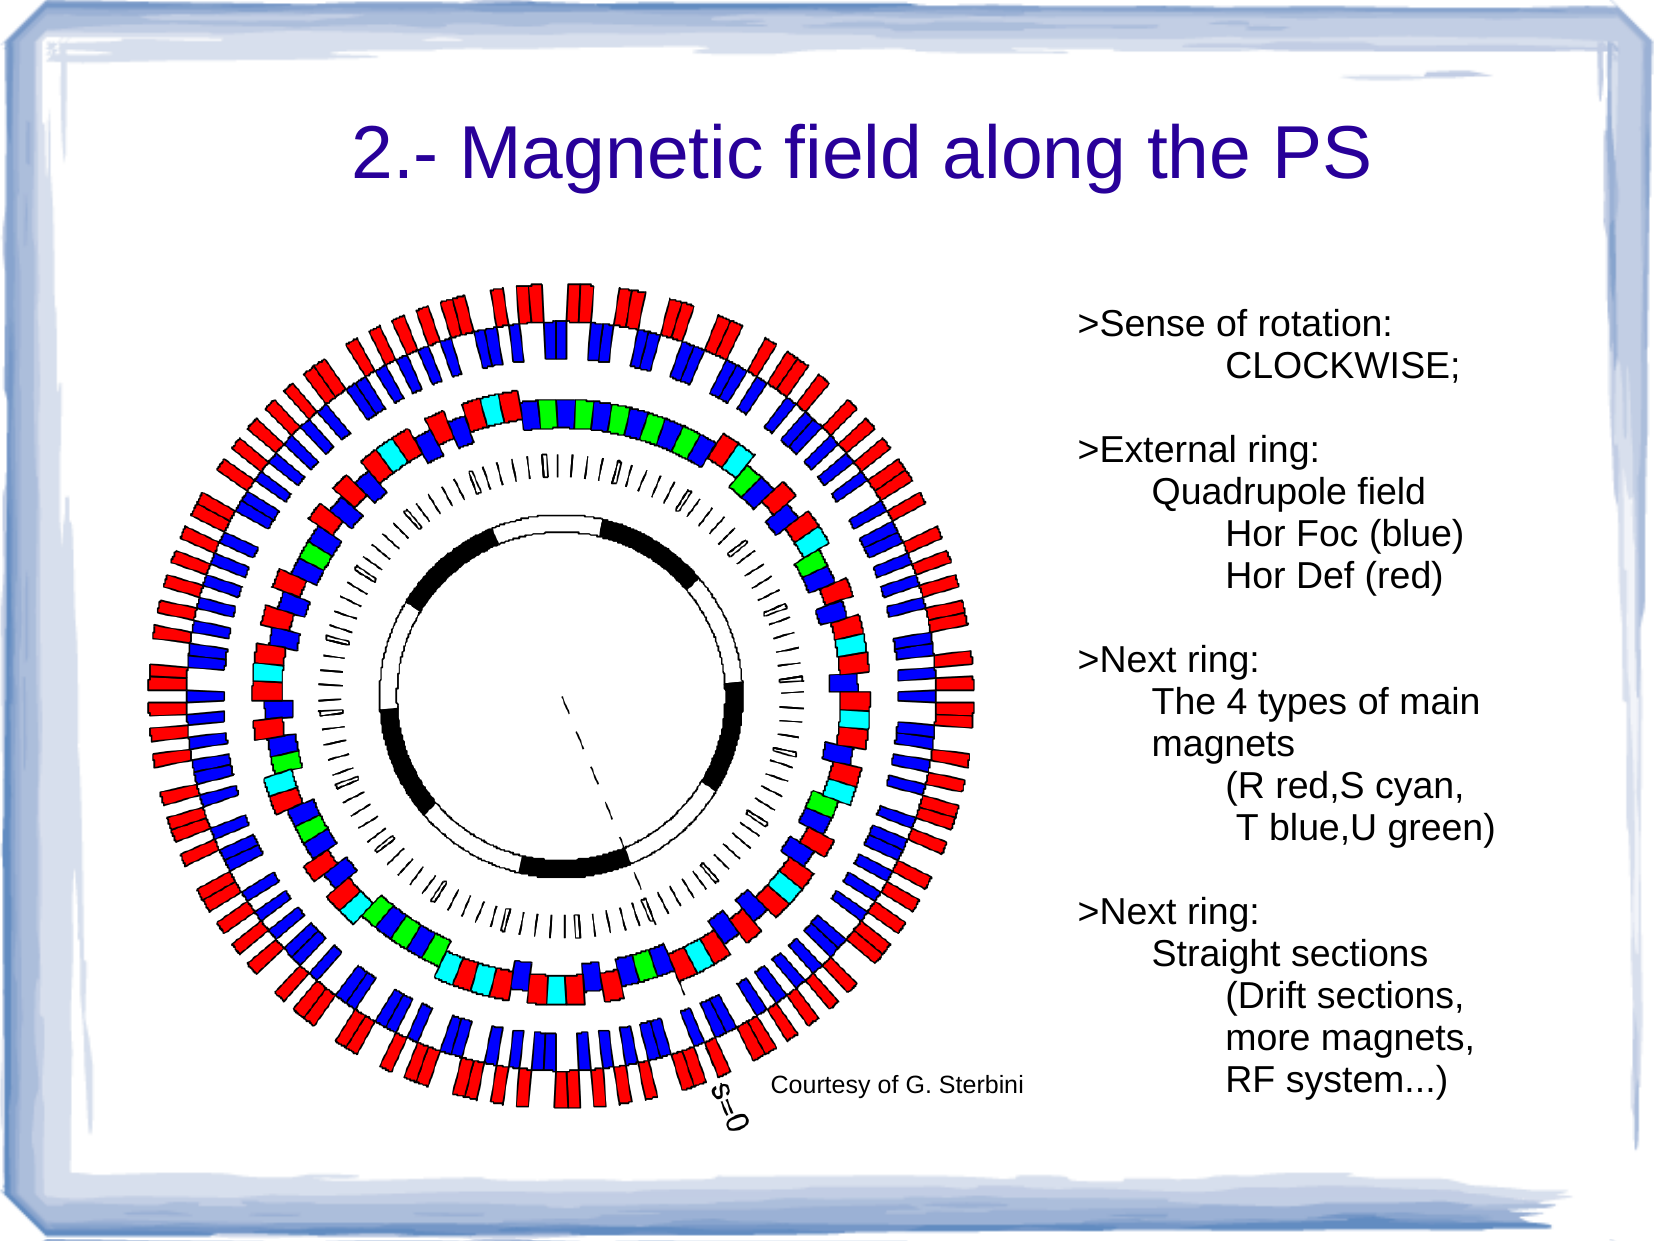

# 2.- Magnetic field along the PS
>Sense of rotation: 				CLOCKWISE;
>External ring:
	Quadrupole field
		Hor Foc (blue)
		Hor Def (red)
>Next ring:
	The 4 types of main 		magnets
		(R red,S cyan,
		 T blue,U green)
>Next ring:
	Straight sections
		(Drift sections,
		more magnets,
		RF system...)
Courtesy of G. Sterbini